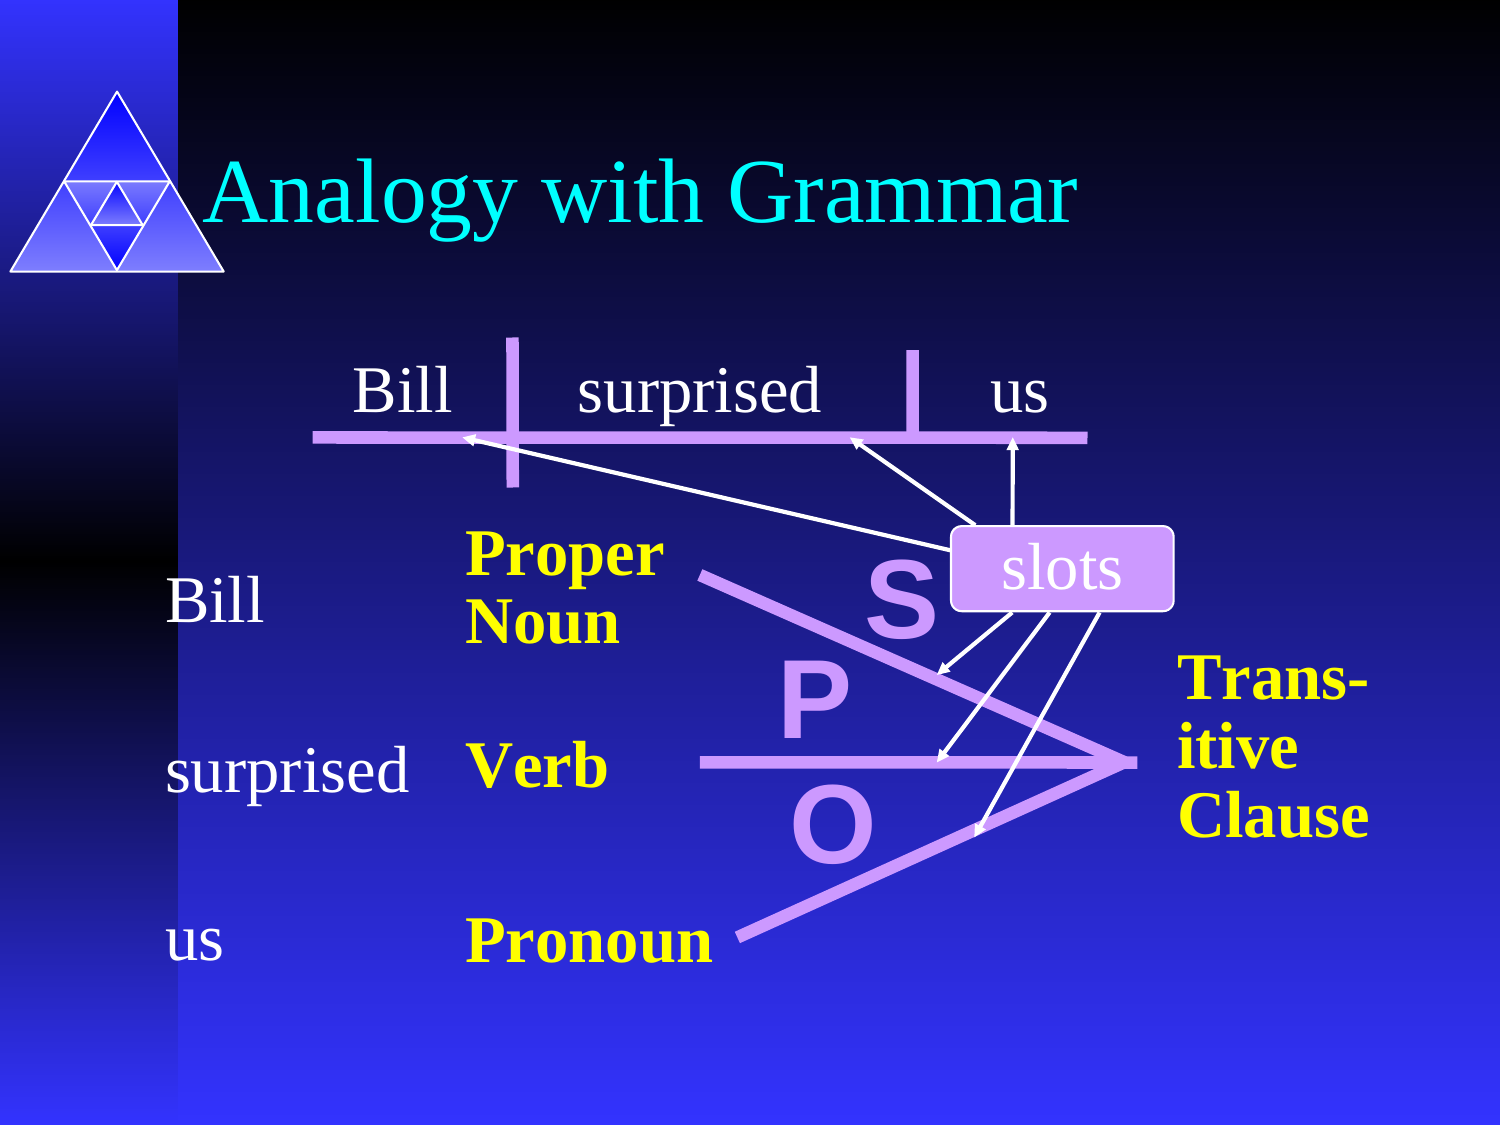

# Analogy with Grammar
Bill
surprised
us
slots
Proper Noun
Bill
Trans-itive Clause
Verb
surprised
us
Pronoun
S
P
O